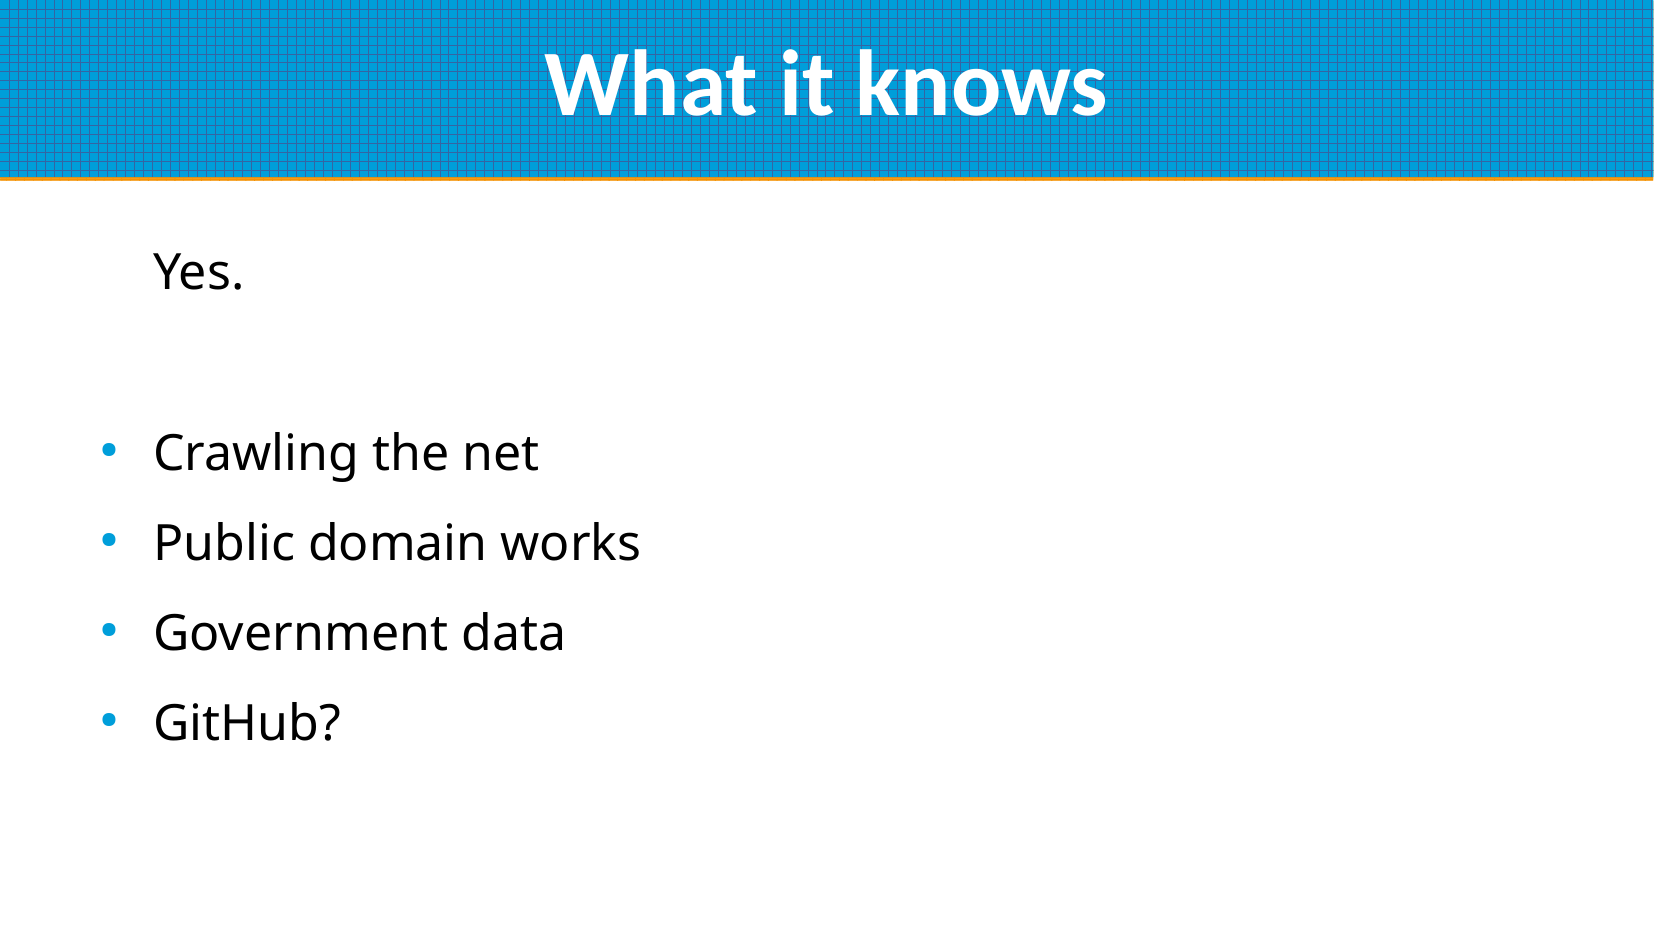

# What it knows
Yes.
Crawling the net
Public domain works
Government data
GitHub?